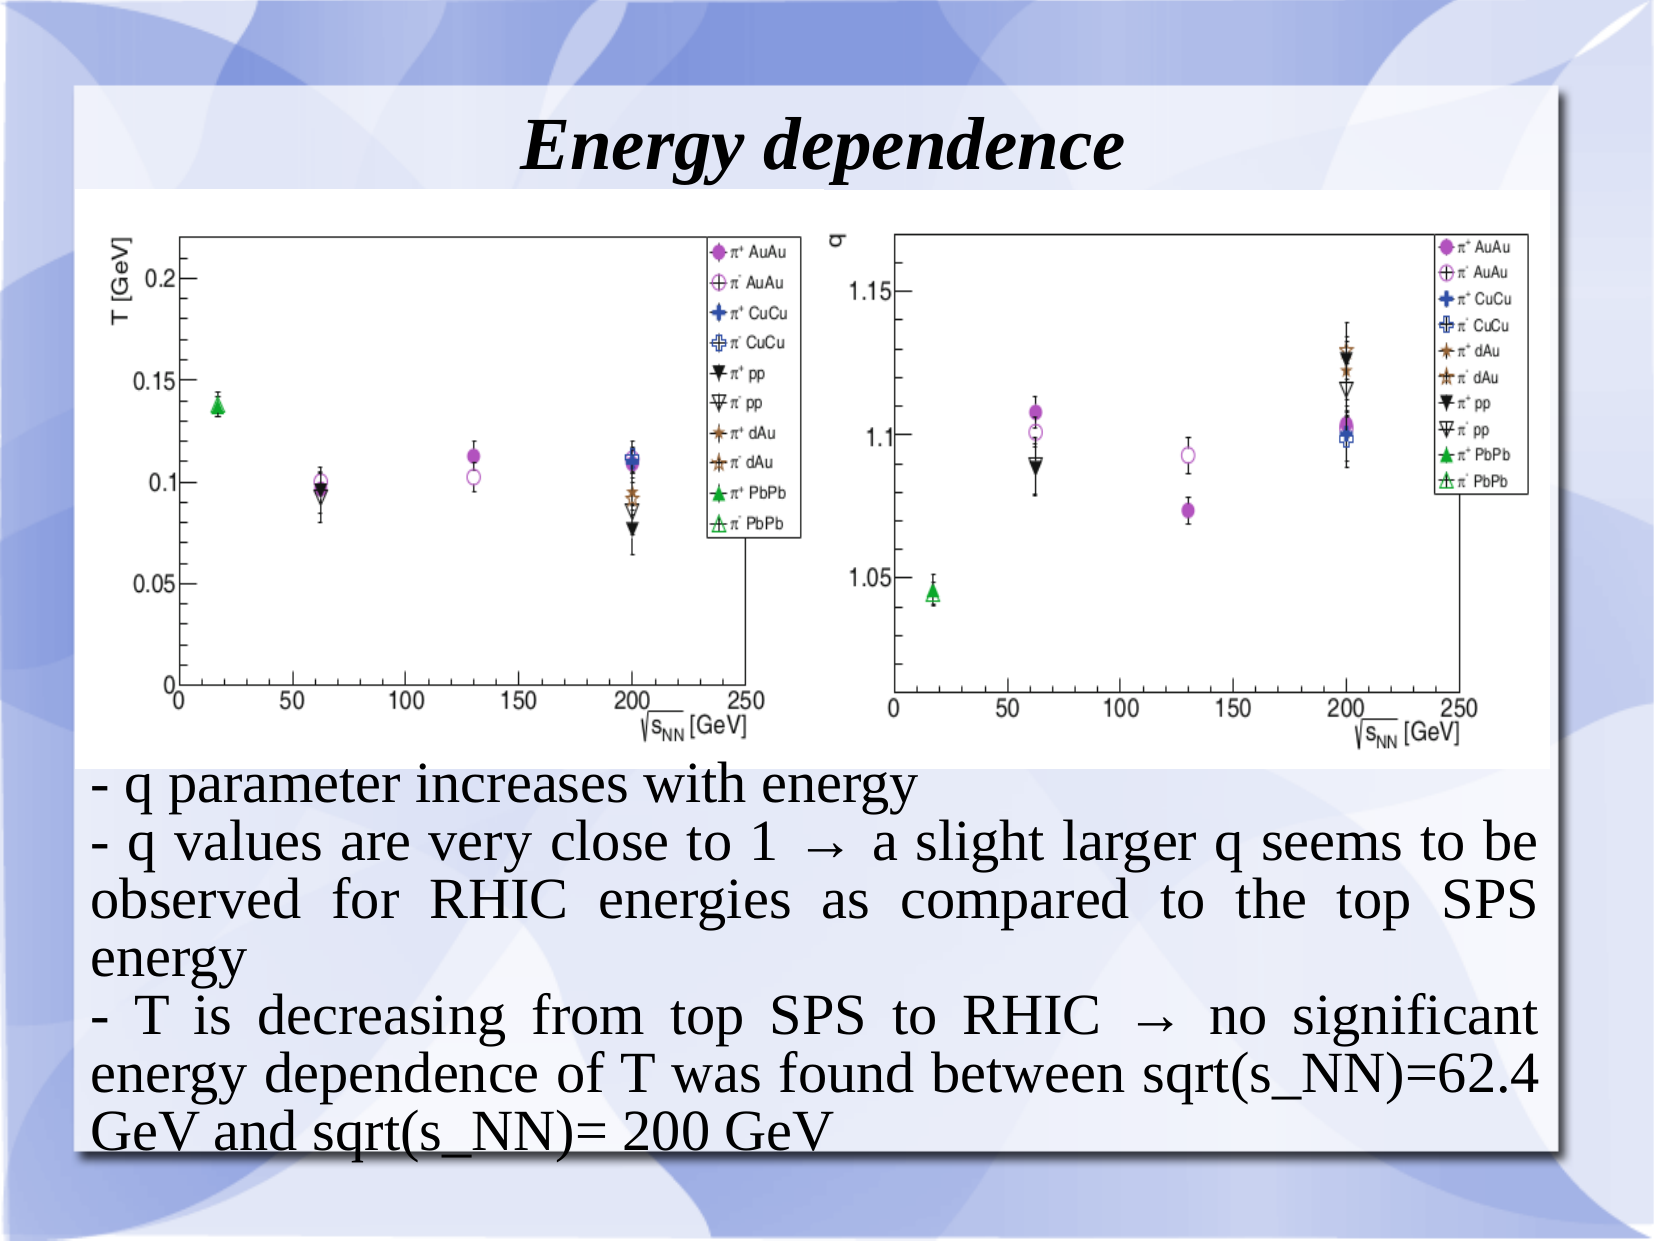

# Energy dependence
- q parameter increases with energy
- q values are very close to 1 → a slight larger q seems to be observed for RHIC energies as compared to the top SPS energy
- T is decreasing from top SPS to RHIC → no significant energy dependence of T was found between sqrt(s_NN)=62.4 GeV and sqrt(s_NN)= 200 GeV